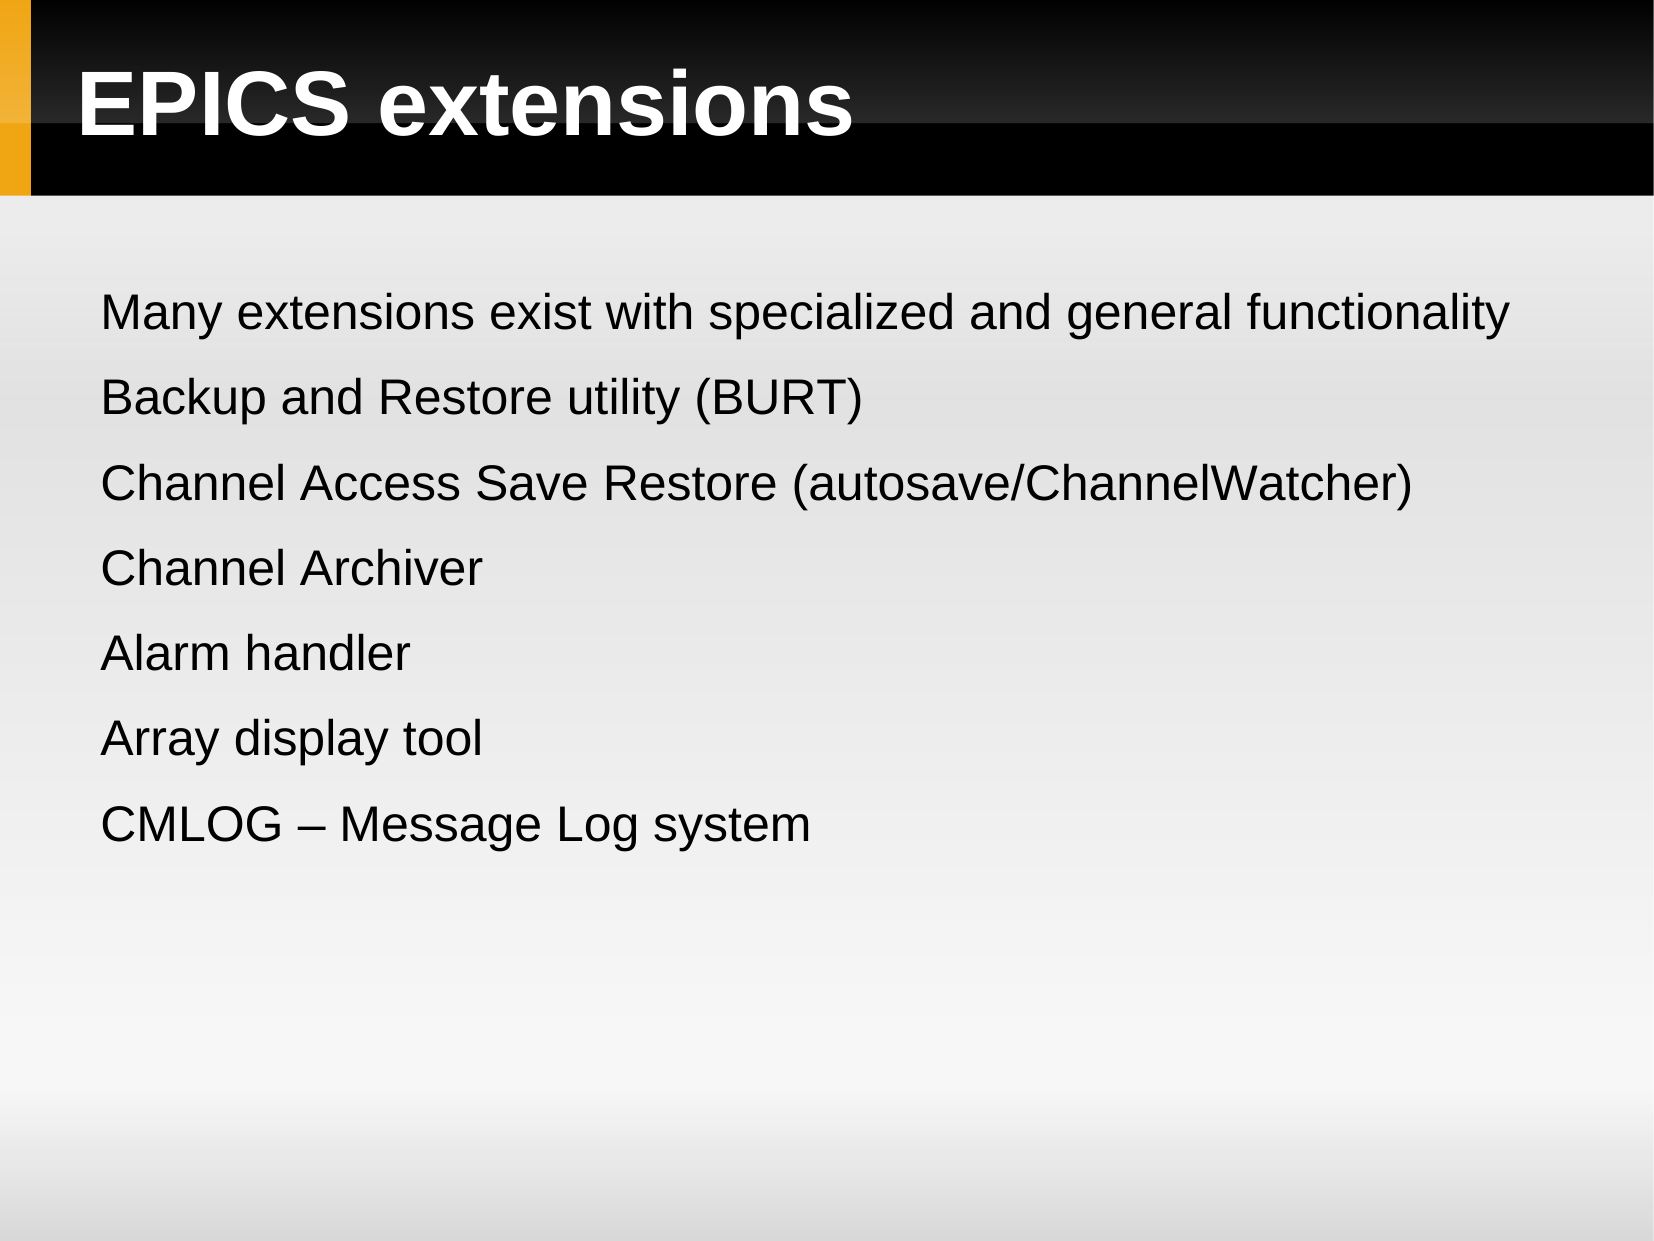

# EPICS extensions
Many extensions exist with specialized and general functionality
Backup and Restore utility (BURT)
Channel Access Save Restore (autosave/ChannelWatcher)
Channel Archiver
Alarm handler
Array display tool
CMLOG – Message Log system